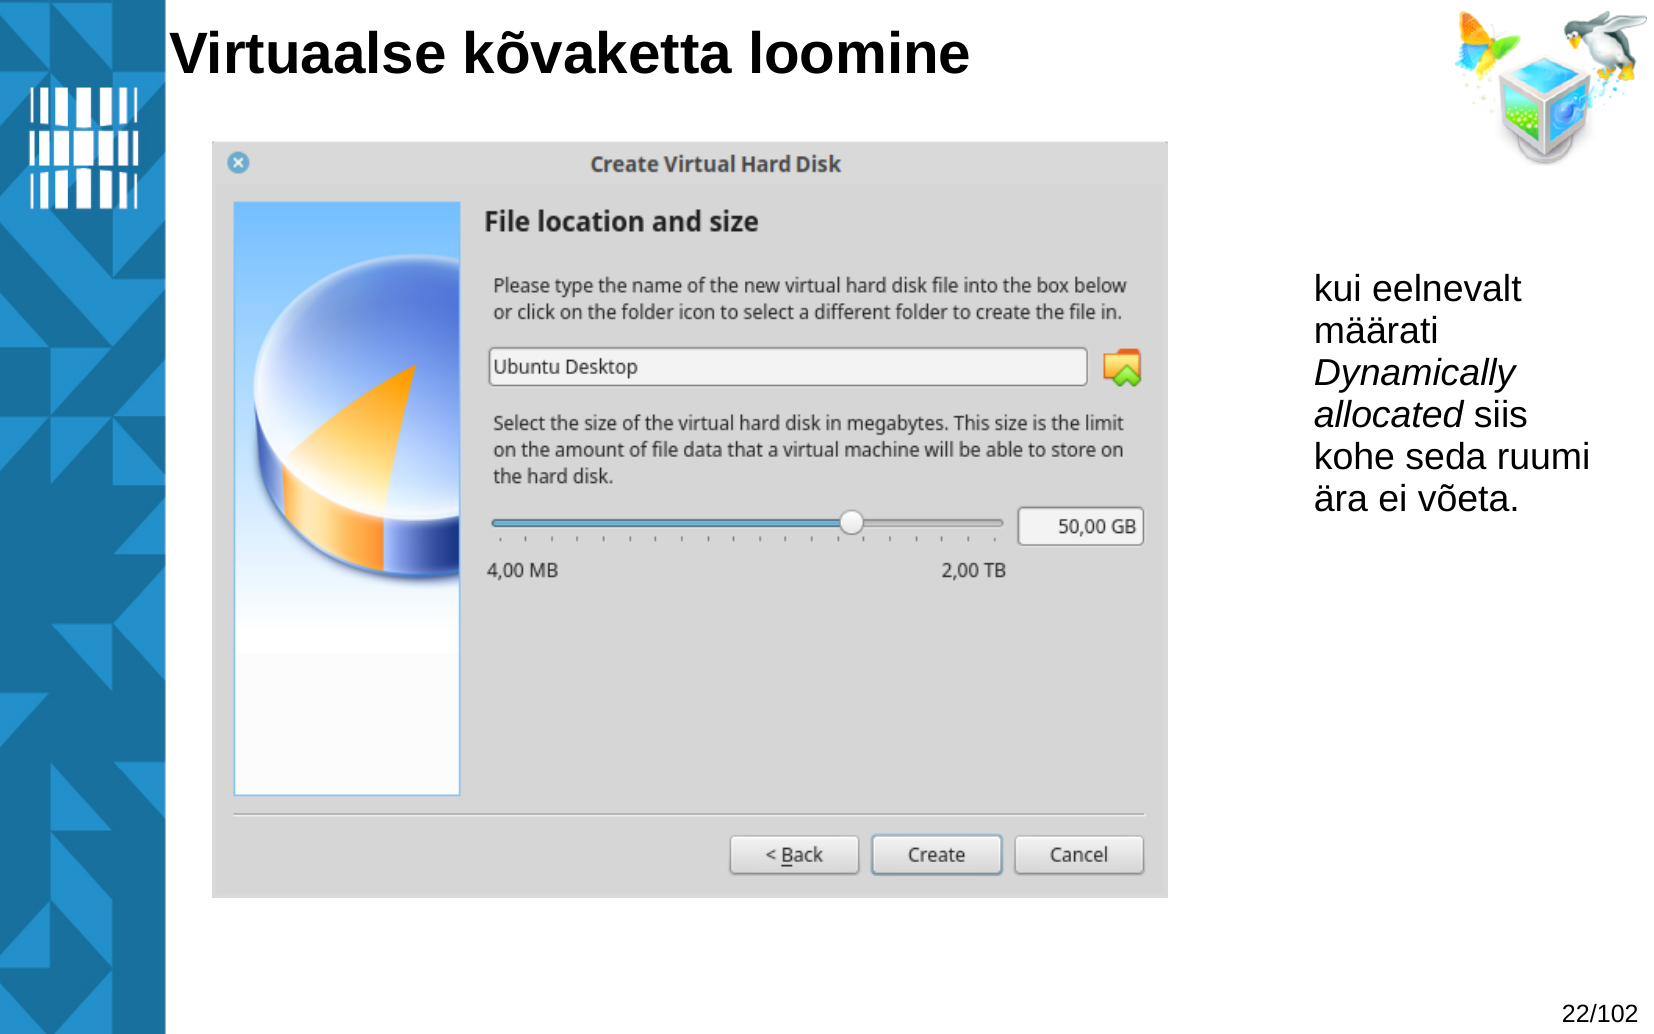

# Virtuaalse kõvaketta loomine
kui eelnevalt määrati Dynamically allocated siis kohe seda ruumi ära ei võeta.